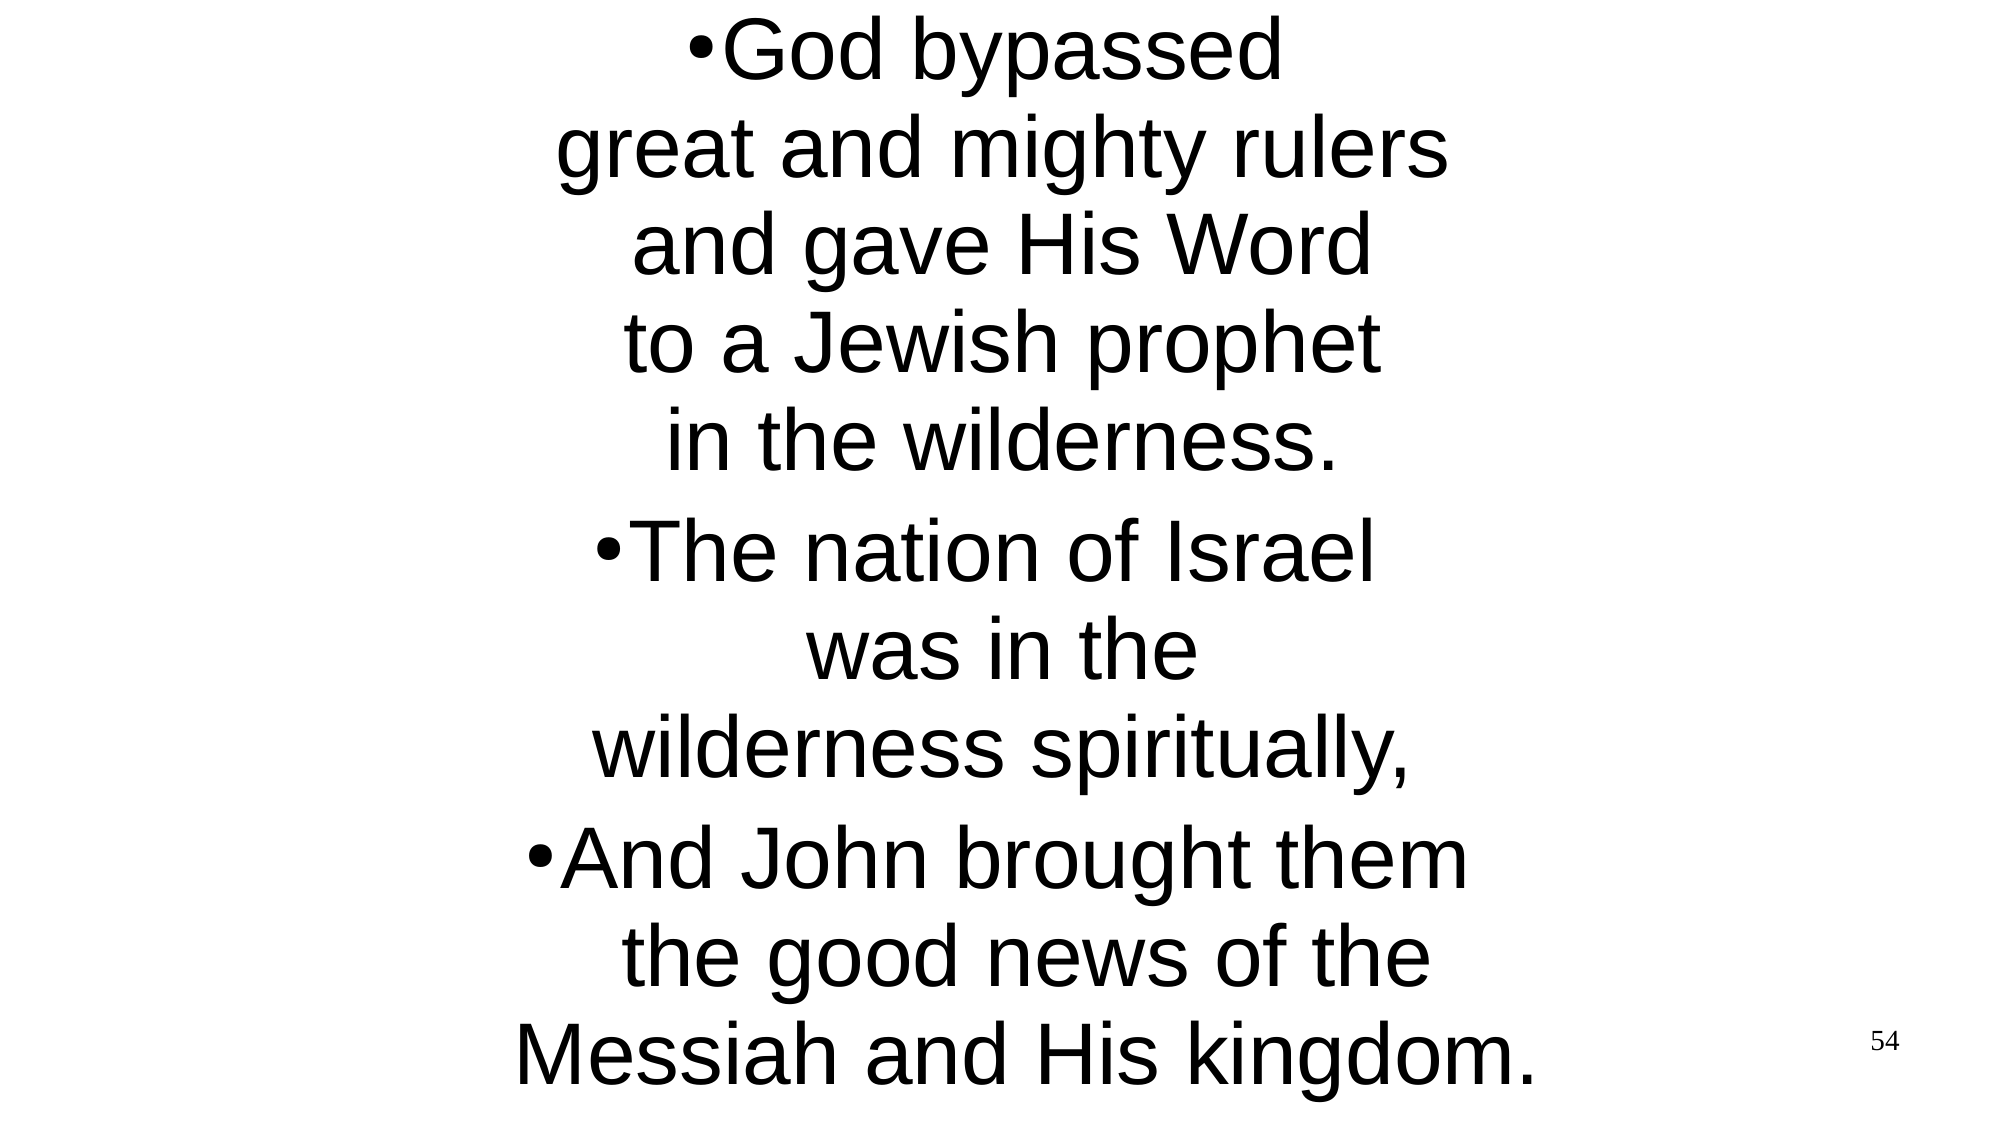

# God bypassed great and mighty rulers and gave His Word to a Jewish prophet in the wilderness.
The nation of Israel
was in the
wilderness spiritually,
And John brought them
 the good news of the
 Messiah and His kingdom.
54